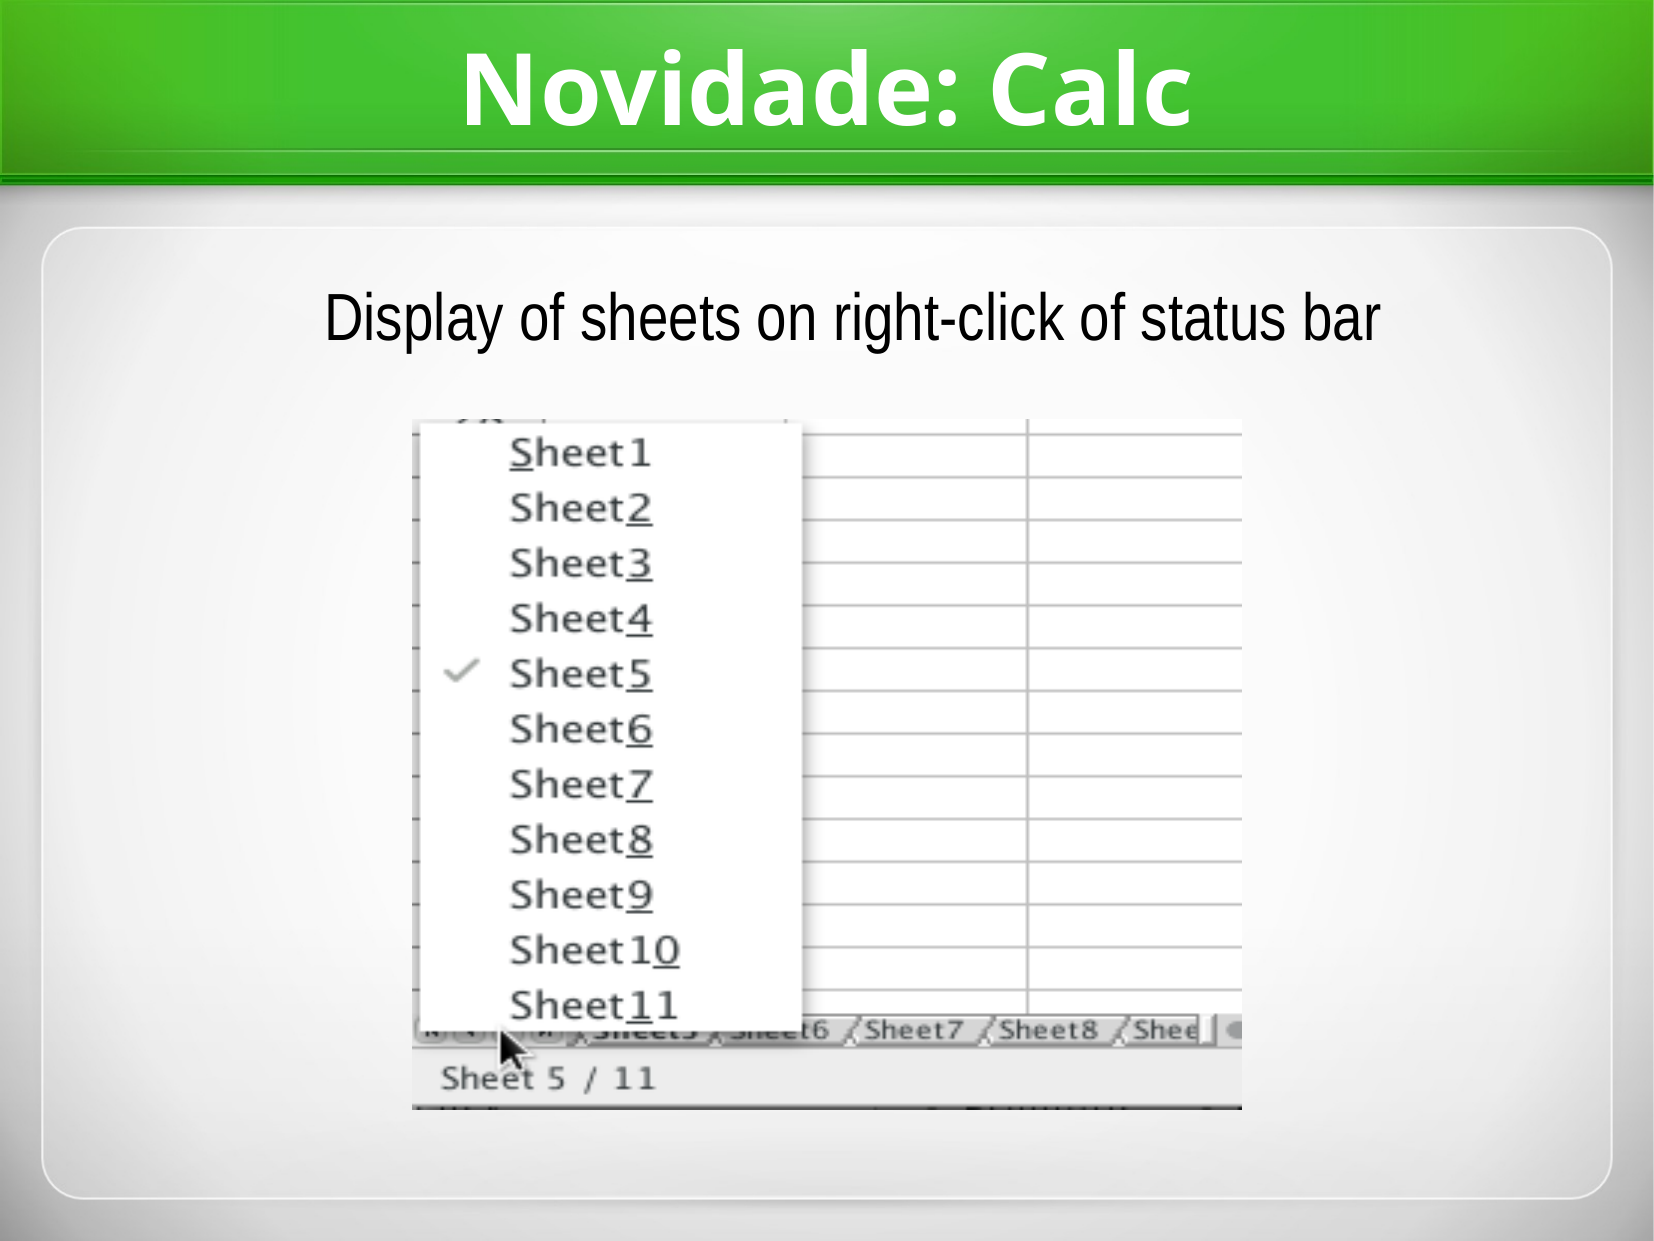

# Novidade: Calc
Display of sheets on right-click of status bar